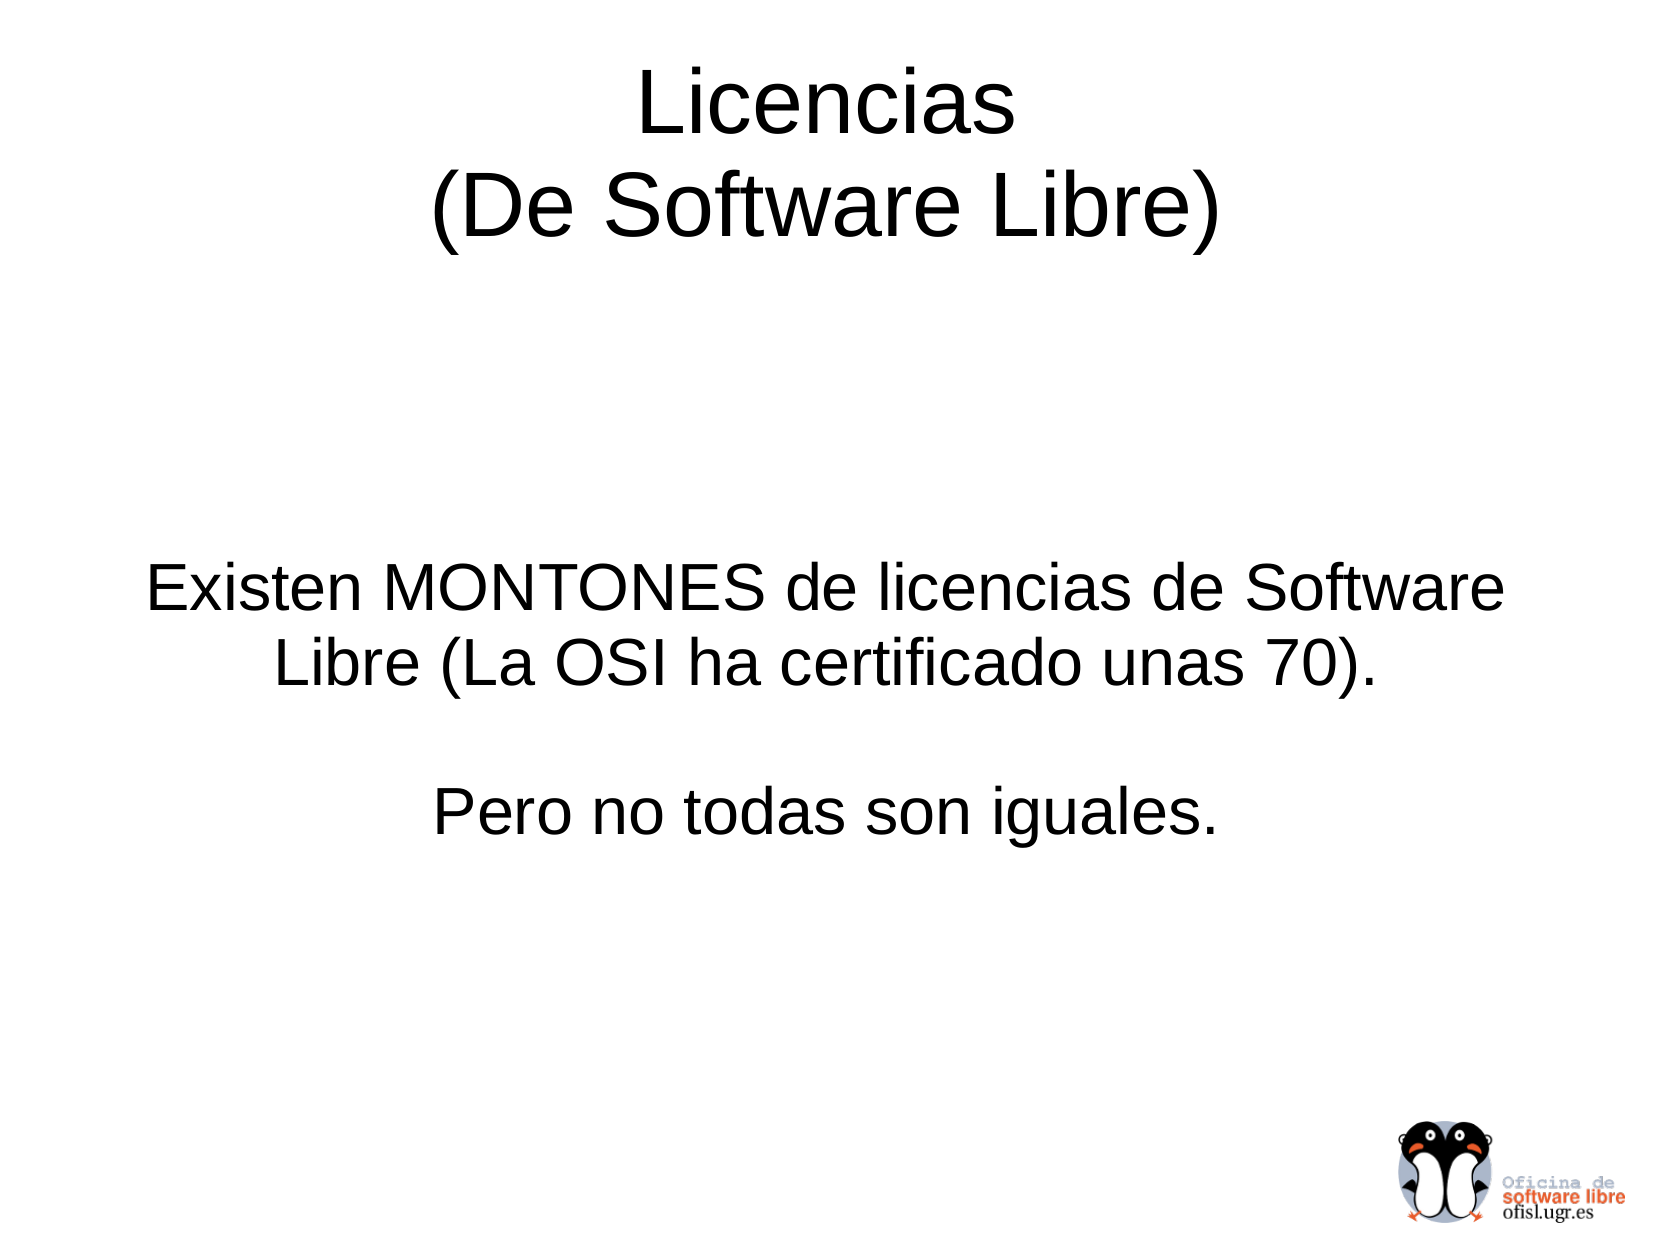

# Licencias (De Software Libre)
Existen MONTONES de licencias de Software Libre (La OSI ha certificado unas 70).
Pero no todas son iguales.